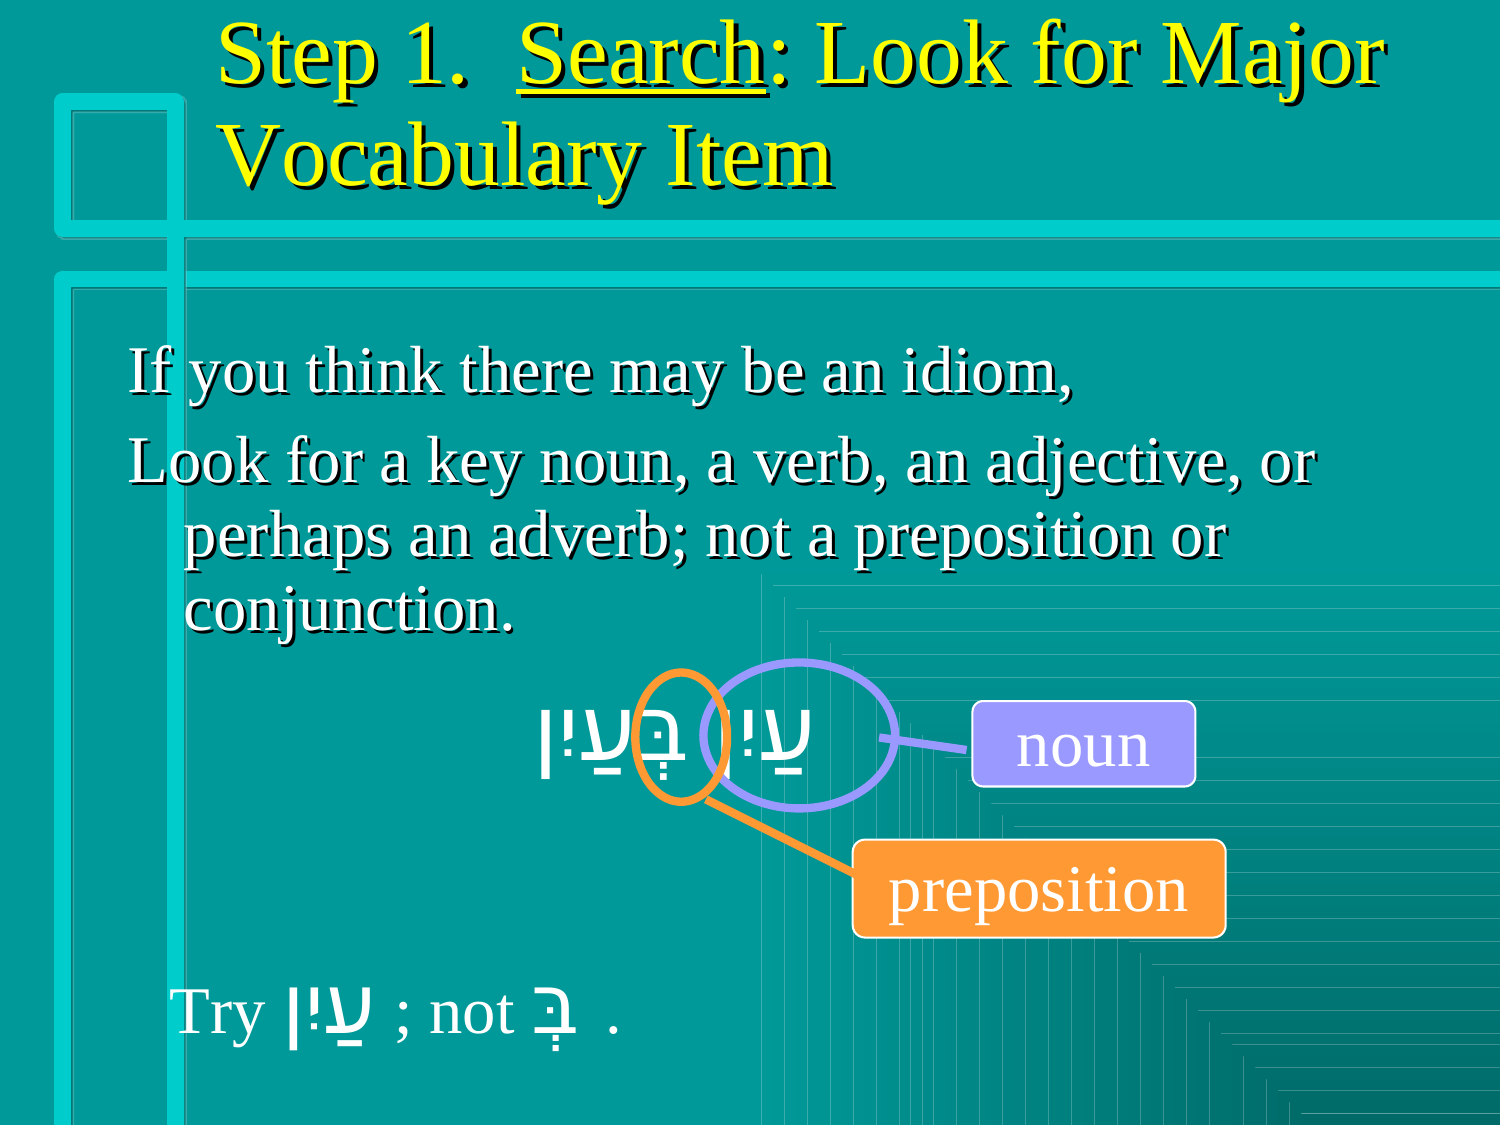

# Step 1. Search: Look for Major Vocabulary Item
If you think there may be an idiom,
Look for a key noun, a verb, an adjective, or perhaps an adverb; not a preposition or conjunction.
עַיִן בְּעַיִן
noun
preposition
 Try עַיִן ; not בְּ .